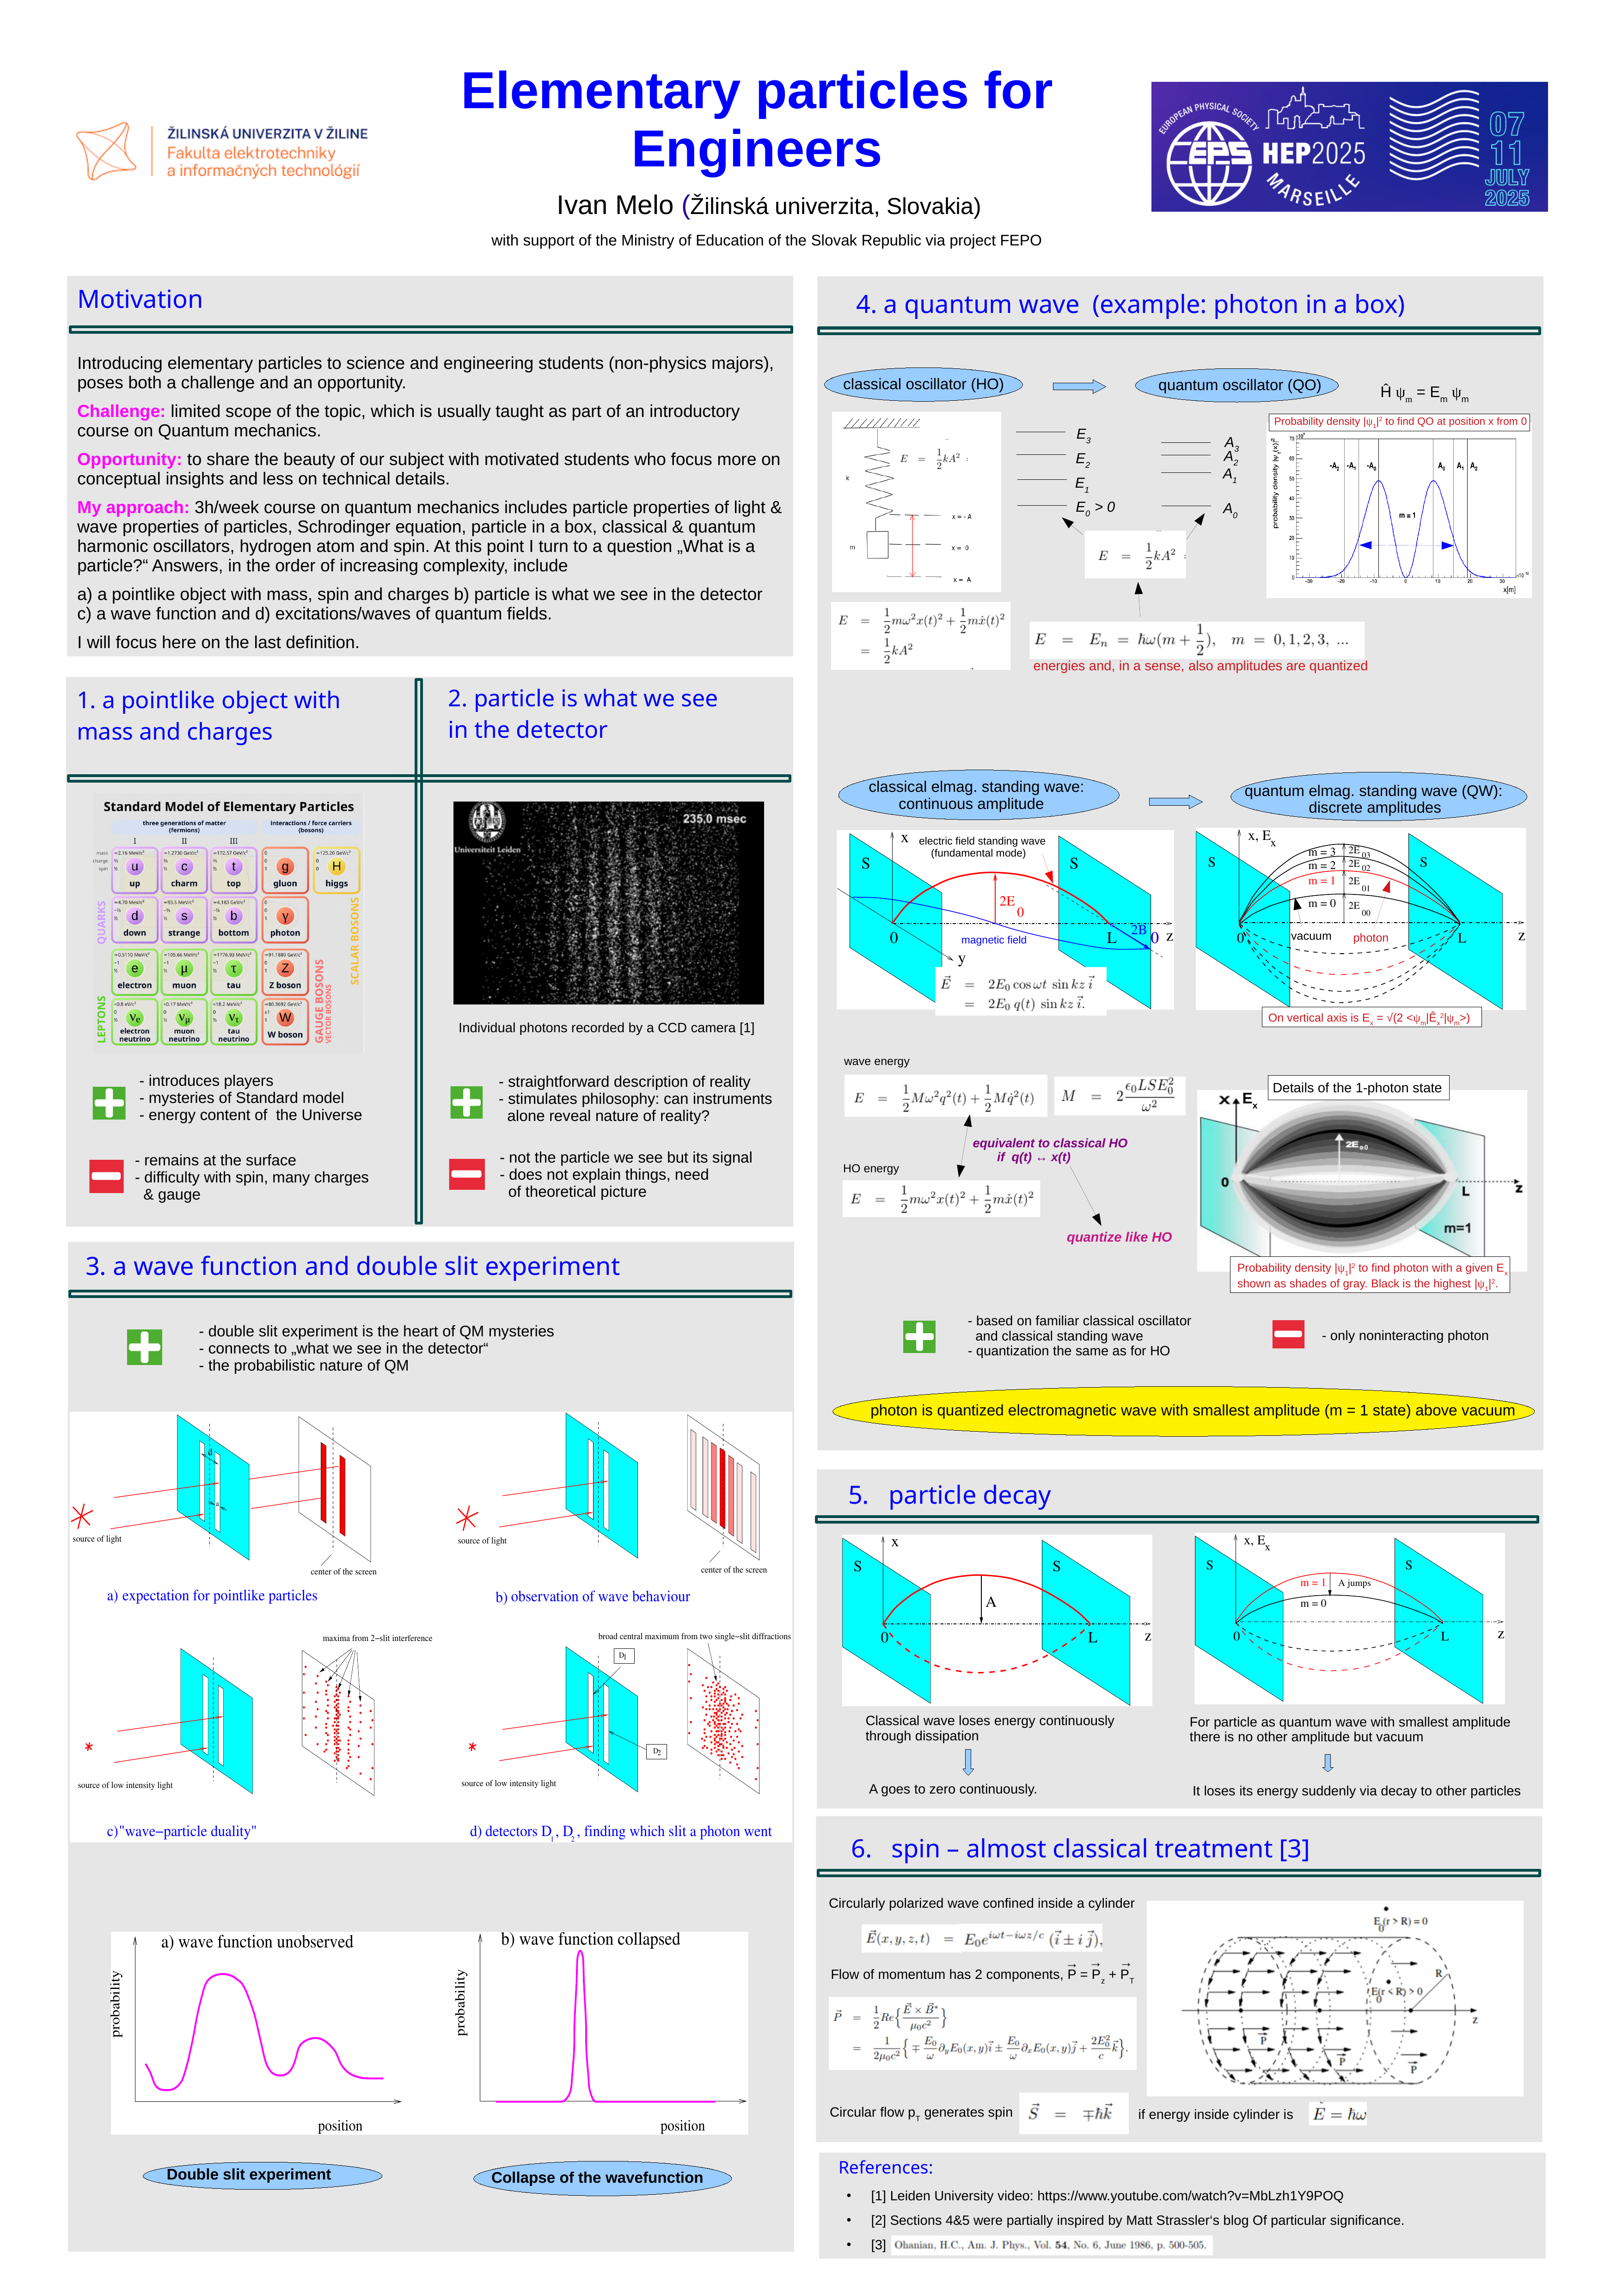

# Elementary particles for Engineers k Ivan Melo (Žilinská univerzita, Slovakia)
with support of the Ministry of Education of the Slovak Republic via project FEPO
Motivation
Introducing elementary particles to science and engineering students (non-physics majors), poses both a challenge and an opportunity.
Challenge: limited scope of the topic, which is usually taught as part of an introductory course on Quantum mechanics.
Opportunity: to share the beauty of our subject with motivated students who focus more on conceptual insights and less on technical details.
My approach: 3h/week course on quantum mechanics includes particle properties of light & wave properties of particles, Schrodinger equation, particle in a box, classical & quantum harmonic oscillators, hydrogen atom and spin. At this point I turn to a question „What is a particle?“ Answers, in the order of increasing complexity, include
a) a pointlike object with mass, spin and charges b) particle is what we see in the detector c) a wave function and d) excitations/waves of quantum fields.
I will focus here on the last definition.
4. a quantum wave (example: photon in a box)
classical oscillator (HO)
quantum oscillator (QO)
Ĥ ψm = Em ψm
Probability density |ψ1|2 to find QO at position x from 0
E3
A3
A2
E2
A1
E1
E0 > 0
A0
energies and, in a sense, also amplitudes are quantized
2. particle is what we see
in the detector
1. a pointlike object with mass and charges
classical elmag. standing wave:
 continuous amplitude
quantum elmag. standing wave (QW):
 discrete amplitudes
electric field standing wave
 (fundamental mode)
vacuum
photon
magnetic field
On vertical axis is Ex = √(2 <ψm|Êx2|ψm>)
Individual photons recorded by a CCD camera [1]
wave energy
- introduces players
- mysteries of Standard model
- energy content of the Universe
- straightforward description of reality
- stimulates philosophy: can instruments
 alone reveal nature of reality?
Details of the 1-photon state
Ex
equivalent to classical HO
 if q(t) ↔ x(t)
0
- not the particle we see but its signal
- does not explain things, need
 of theoretical picture
- remains at the surface
- difficulty with spin, many charges
 & gauge
HO energy
quantize like HO
3. a wave function and double slit experiment
Probability density |ψ1|2 to find photon with a given Ex
shown as shades of gray. Black is the highest |ψ1|2.
- based on familiar classical oscillator
 and classical standing wave
- quantization the same as for HO
- double slit experiment is the heart of QM mysteries
- connects to „what we see in the detector“
- the probabilistic nature of QM
- only noninteracting photon
photon is quantized electromagnetic wave with smallest amplitude (m = 1 state) above vacuum
5. particle decay
Classical wave loses energy continuously
through dissipation
For particle as quantum wave with smallest amplitude
there is no other amplitude but vacuum
A goes to zero continuously.
It loses its energy suddenly via decay to other particles
6. spin – almost classical treatment [3]
Circularly polarized wave confined inside a cylinder
→
→
→
Flow of momentum has 2 components, P = Pz + PT
Circular flow pT generates spin
if energy inside cylinder is
References:
[1] Leiden University video: https://www.youtube.com/watch?v=MbLzh1Y9POQ
[2] Sections 4&5 were partially inspired by Matt Strassler‘s blog Of particular significance.
[3]
Double slit experiment
Collapse of the wavefunction